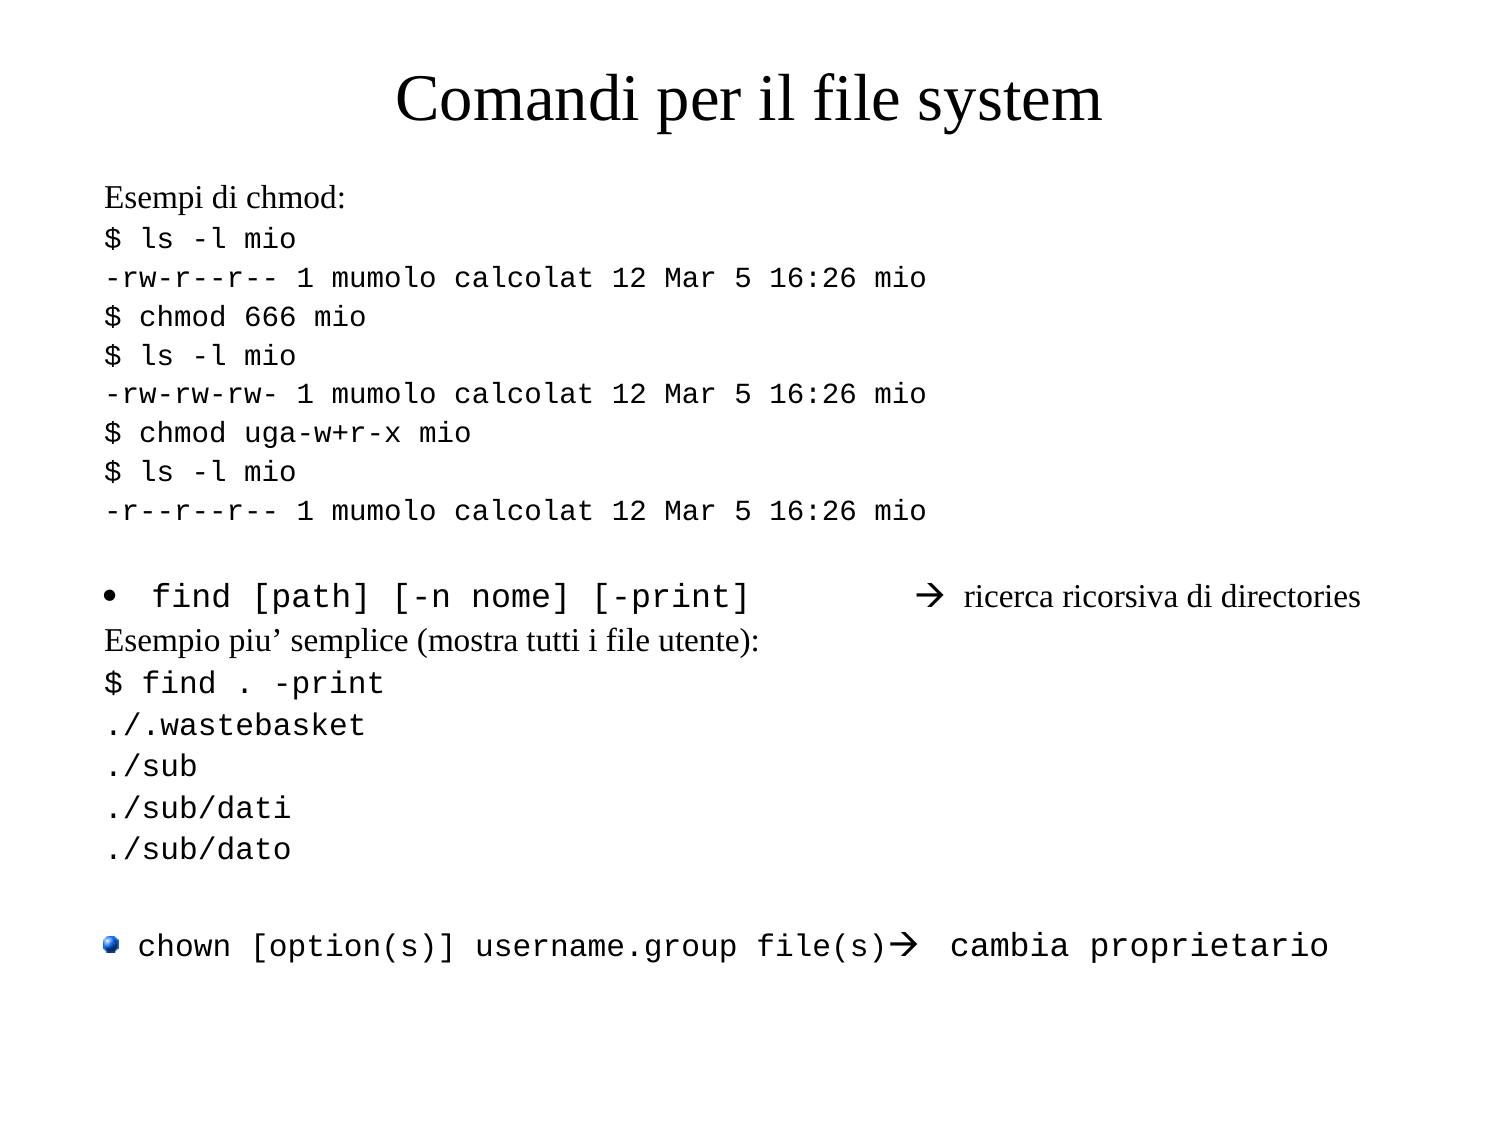

# Comandi per il file system
Esempi di chmod:
$ ls -l mio
-rw-r--r-- 1 mumolo calcolat 12 Mar 5 16:26 mio
$ chmod 666 mio
$ ls -l mio
-rw-rw-rw- 1 mumolo calcolat 12 Mar 5 16:26 mio
$ chmod uga-w+r-x mio
$ ls -l mio
-r--r--r-- 1 mumolo calcolat 12 Mar 5 16:26 mio
find [path] [-n nome] [-print] 		 ricerca ricorsiva di directories
Esempio piu’ semplice (mostra tutti i file utente):
$ find . -print
./.wastebasket
./sub
./sub/dati
./sub/dato
 chown [option(s)] username.group file(s) cambia proprietario